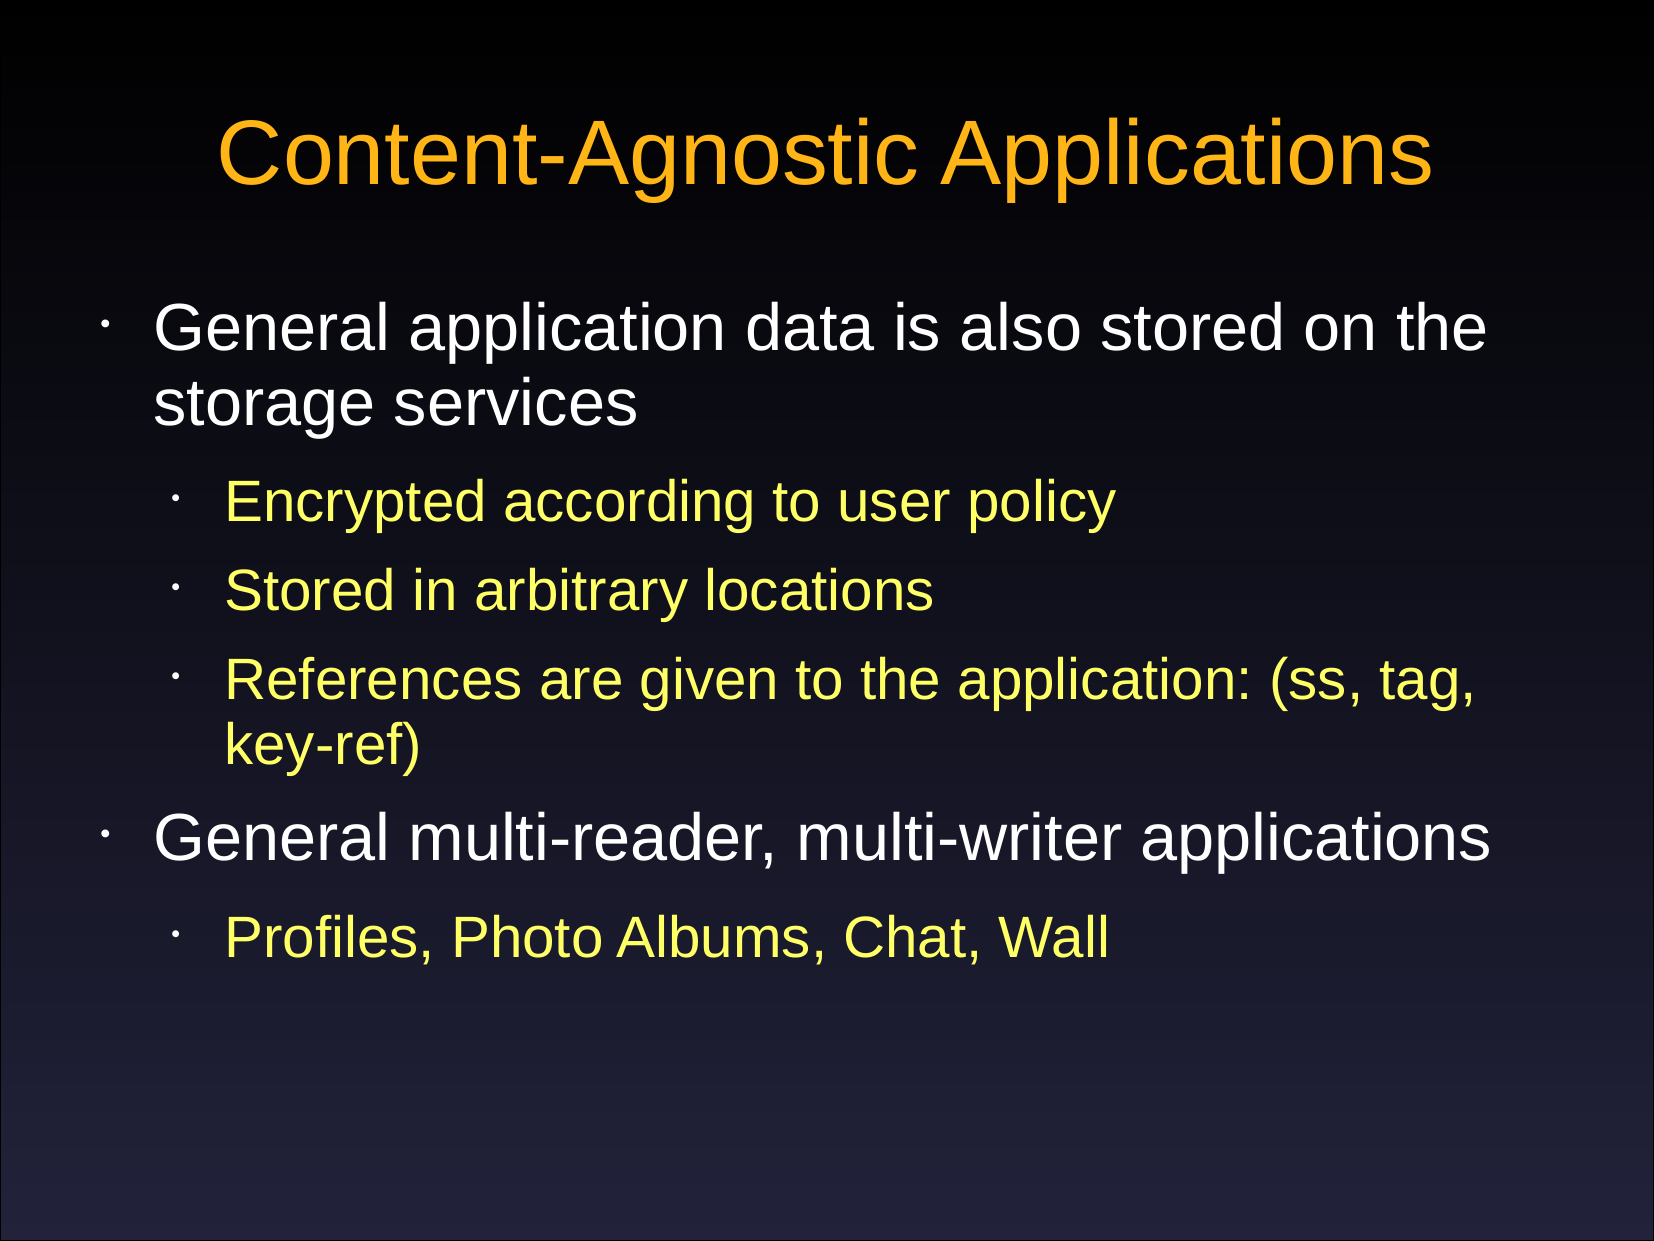

# Content-Agnostic Applications
General application data is also stored on the storage services
Encrypted according to user policy
Stored in arbitrary locations
References are given to the application: (ss, tag, key-ref)
General multi-reader, multi-writer applications
Profiles, Photo Albums, Chat, Wall